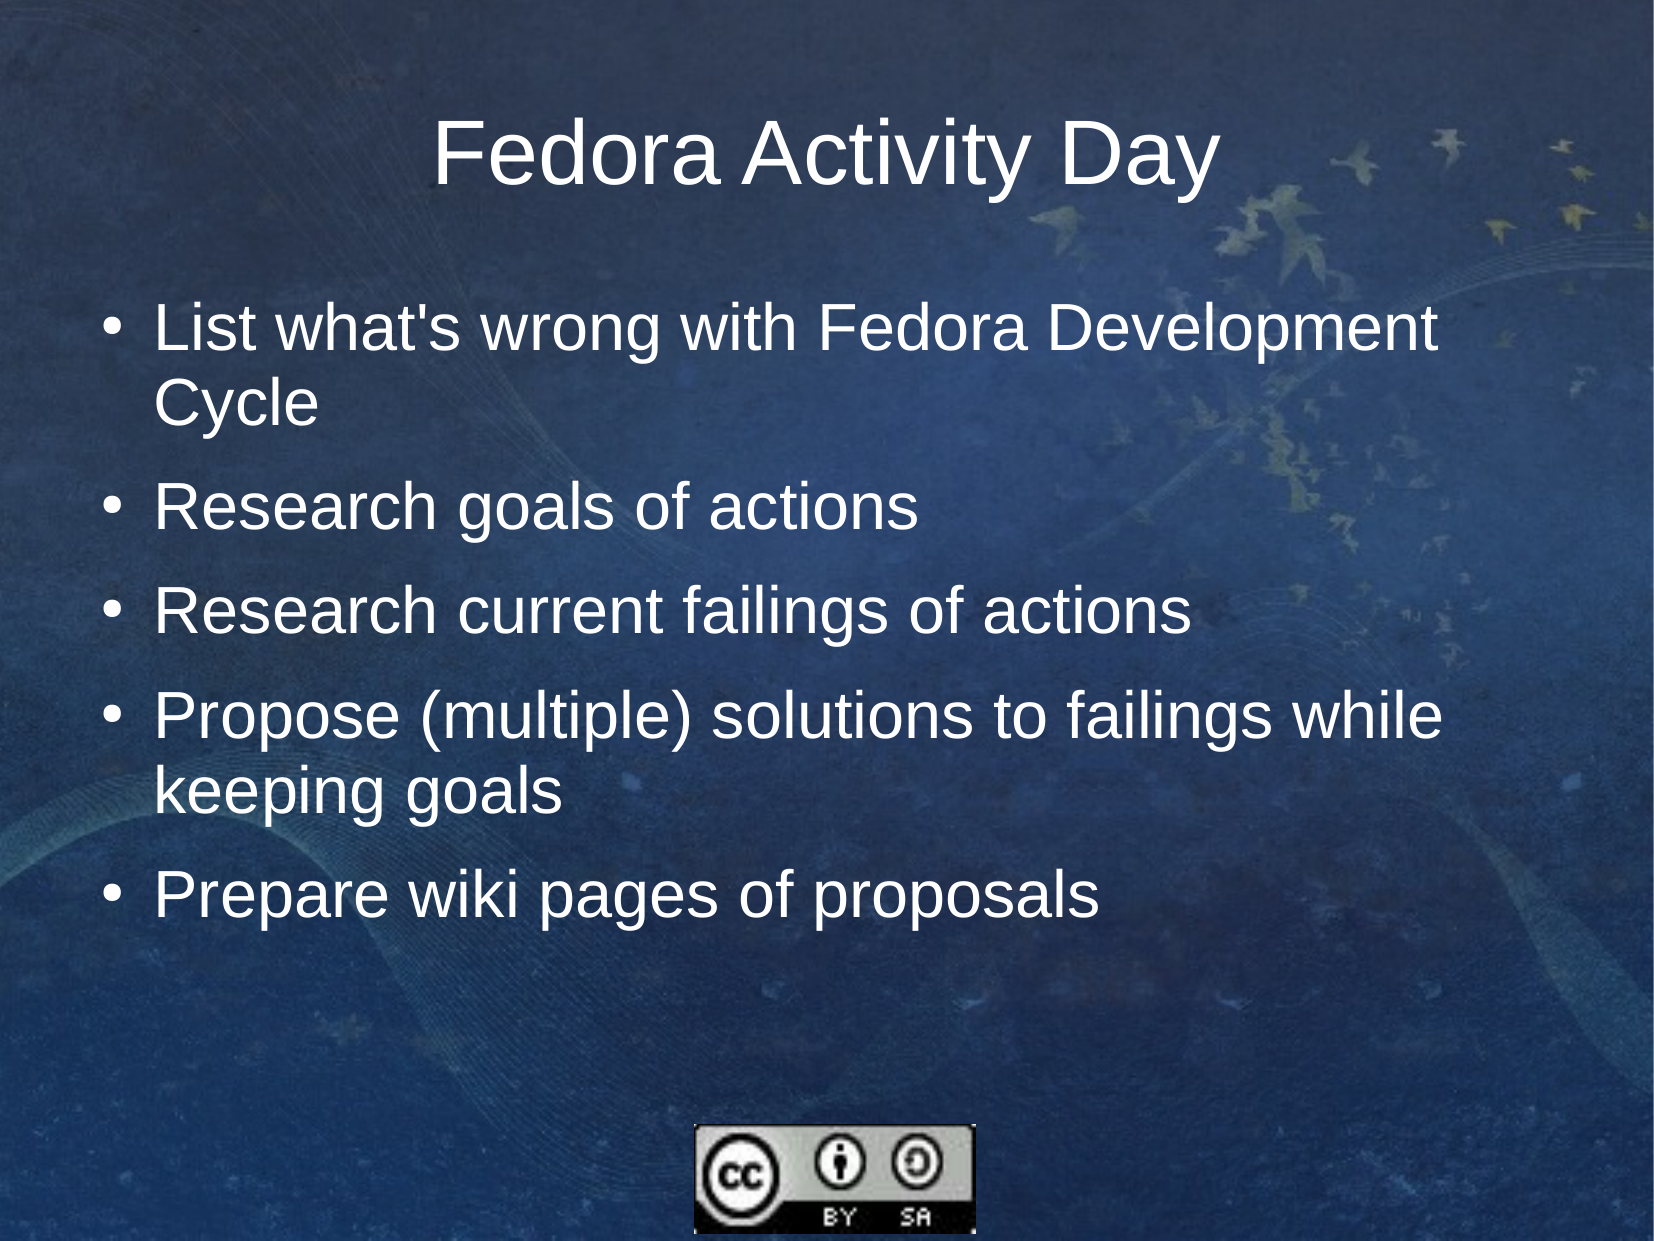

# Fedora Activity Day
List what's wrong with Fedora Development Cycle
Research goals of actions
Research current failings of actions
Propose (multiple) solutions to failings while keeping goals
Prepare wiki pages of proposals